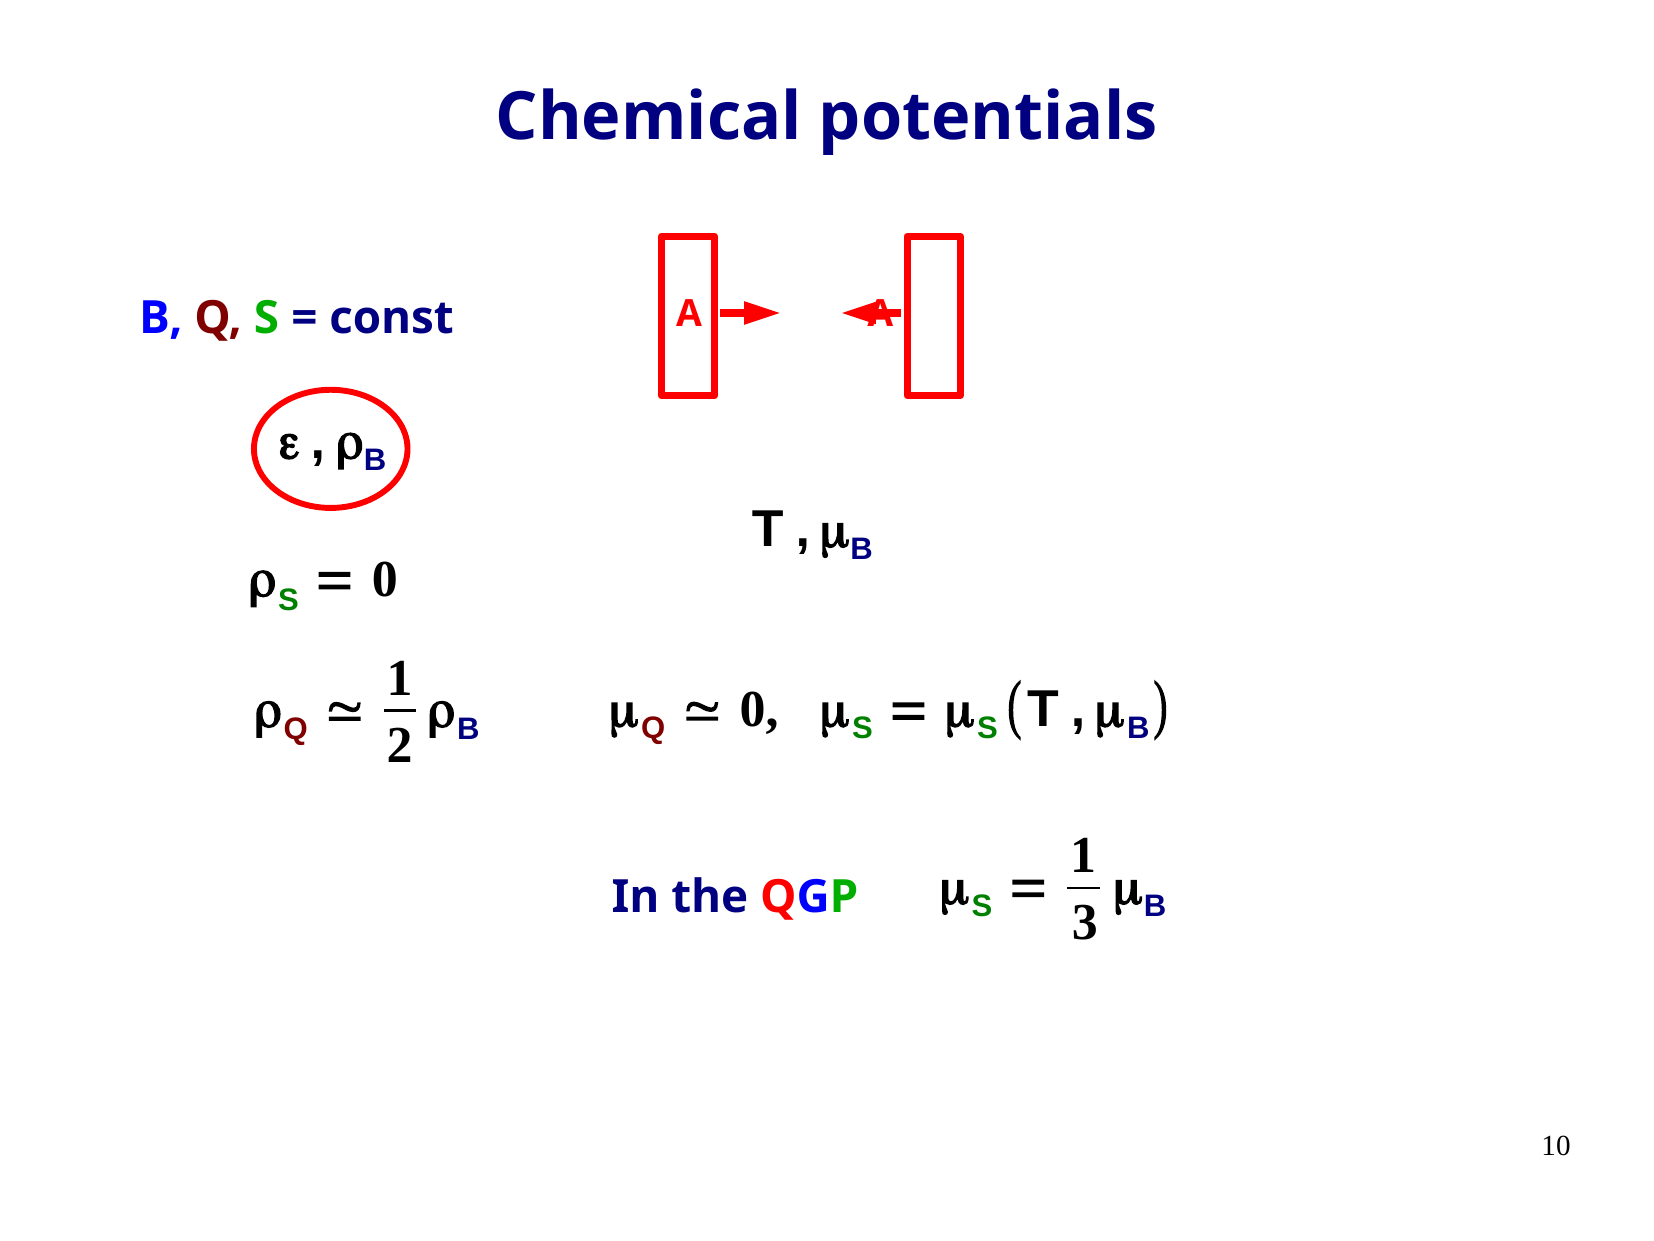

# Chemical potentials
A A
B, Q, S = const
In the QGP
10